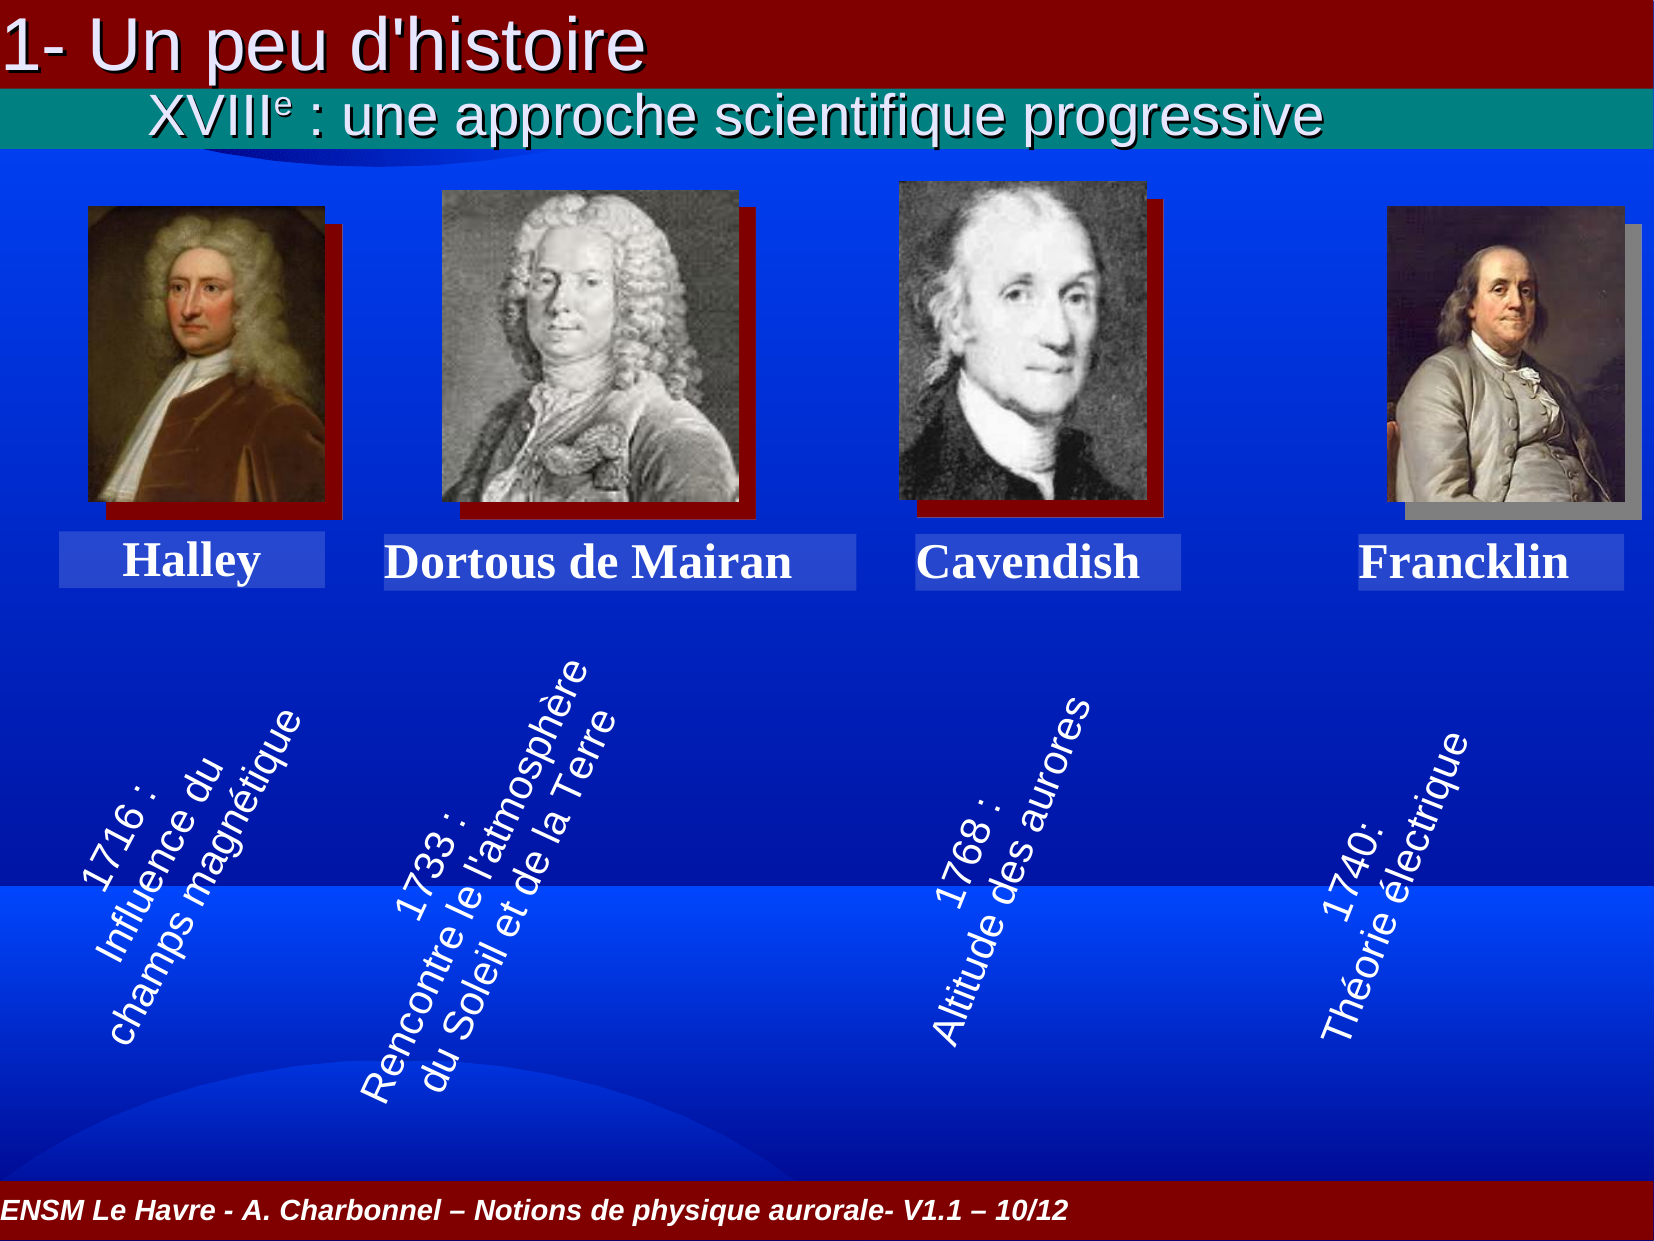

1- Un peu d'histoire
# XVIIIe : une approche scientifique progressive
Halley
Dortous de Mairan
Cavendish
Francklin
1716 :
Influence du
champs magnétique
1733 :
Rencontre le l'atmosphère du Soleil et de la Terre
1768 :
Altitude des aurores
1740:
Théorie électrique
ENSM Le Havre - A. Charbonnel – Notions de physique aurorale- V1.1 – 10/12